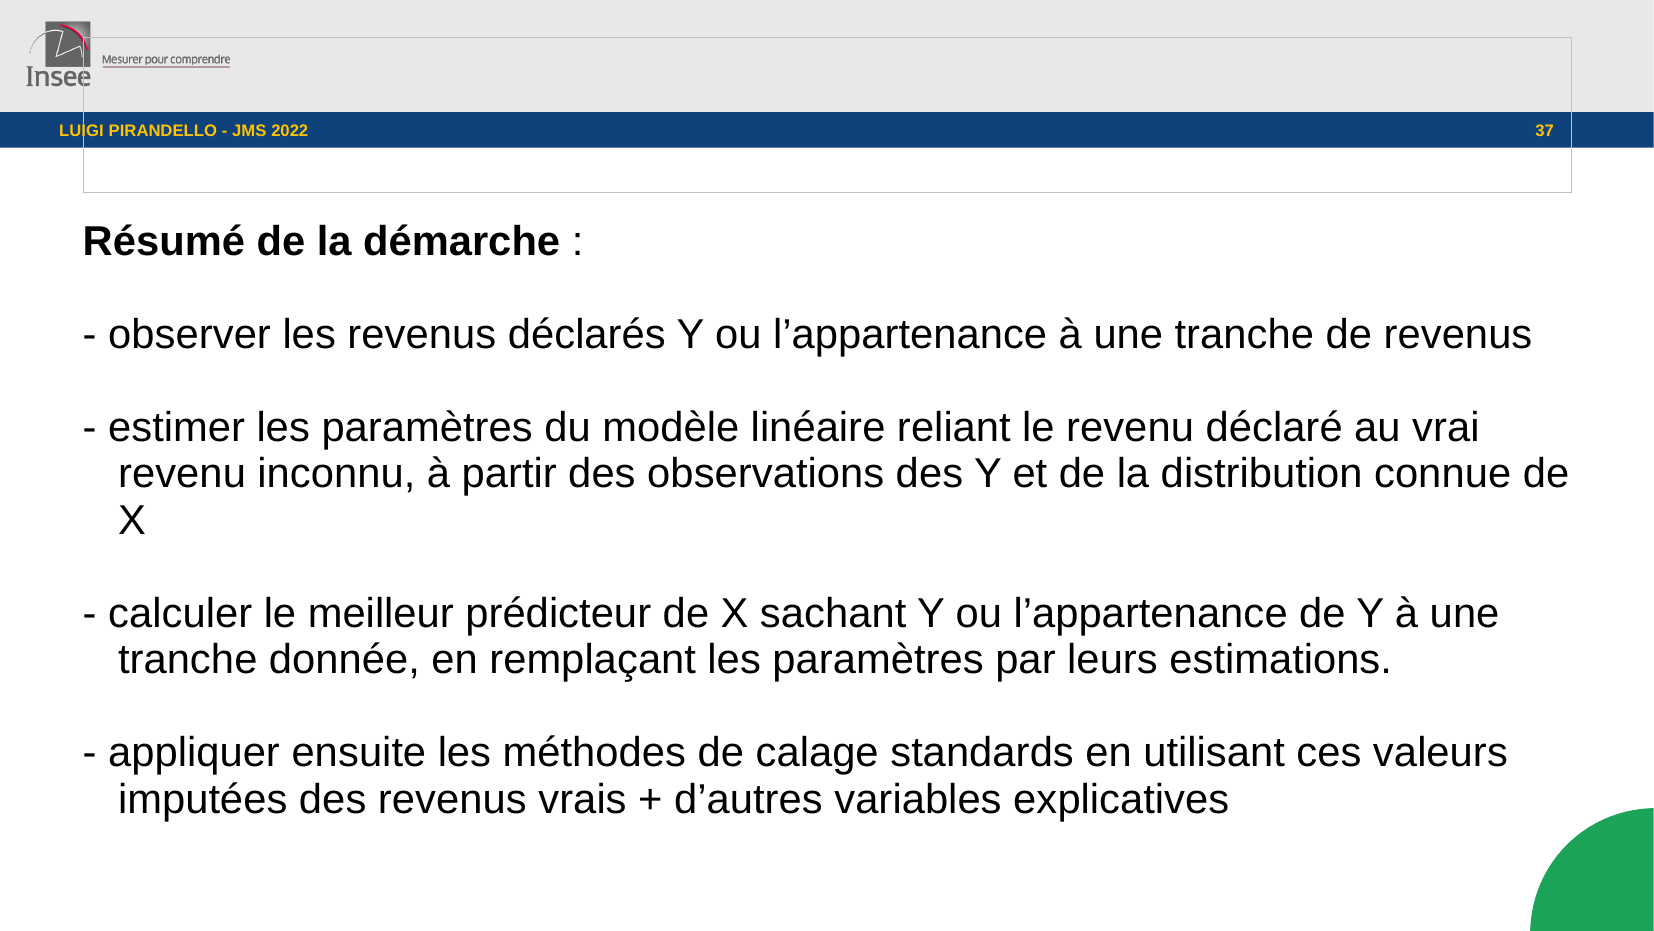

LUIGI PIRANDELLO - JMS 2022
37
Résumé de la démarche :
- observer les revenus déclarés Y ou l’appartenance à une tranche de revenus
- estimer les paramètres du modèle linéaire reliant le revenu déclaré au vrai revenu inconnu, à partir des observations des Y et de la distribution connue de X
- calculer le meilleur prédicteur de X sachant Y ou l’appartenance de Y à une tranche donnée, en remplaçant les paramètres par leurs estimations.
- appliquer ensuite les méthodes de calage standards en utilisant ces valeurs imputées des revenus vrais + d’autres variables explicatives